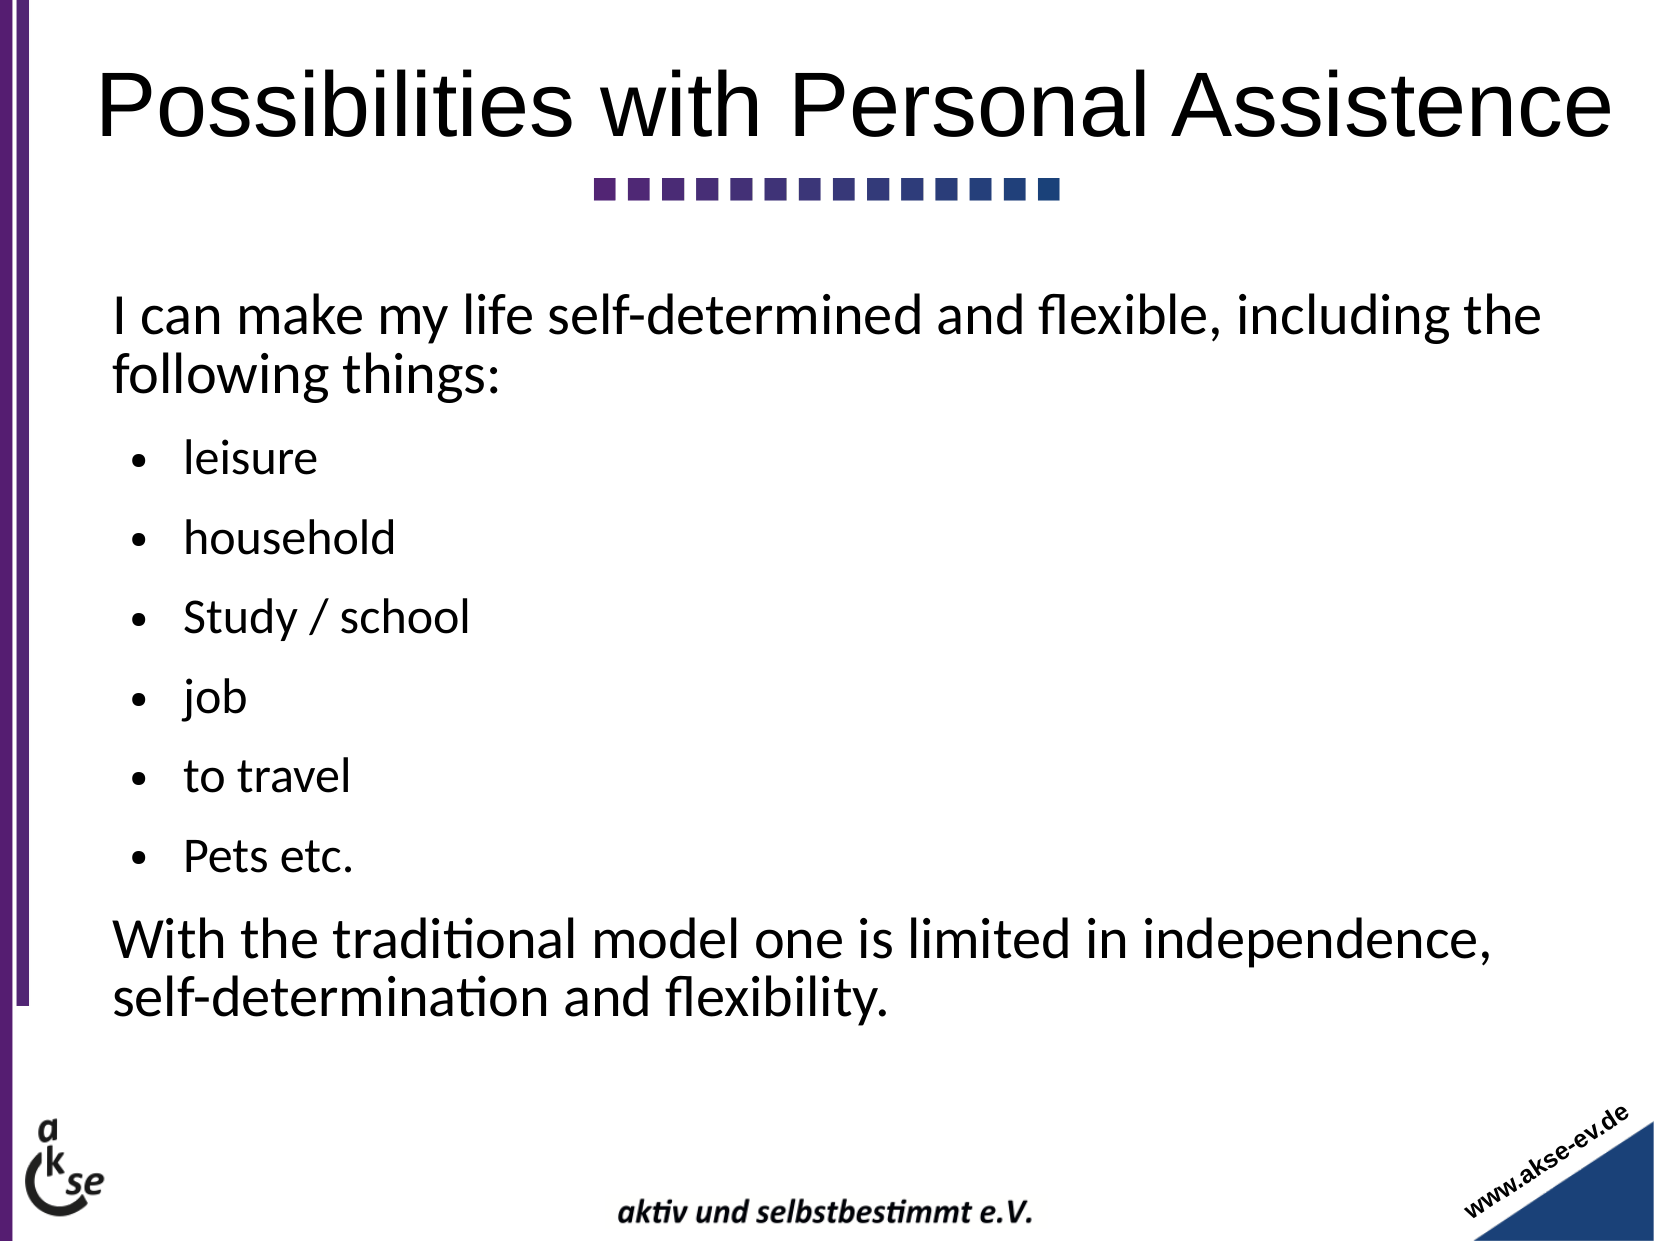

# Possibilities with Personal Assistence
I can make my life self-determined and flexible, including the following things:
leisure
household
Study / school
job
to travel
Pets etc.
With the traditional model one is limited in independence, self-determination and flexibility.